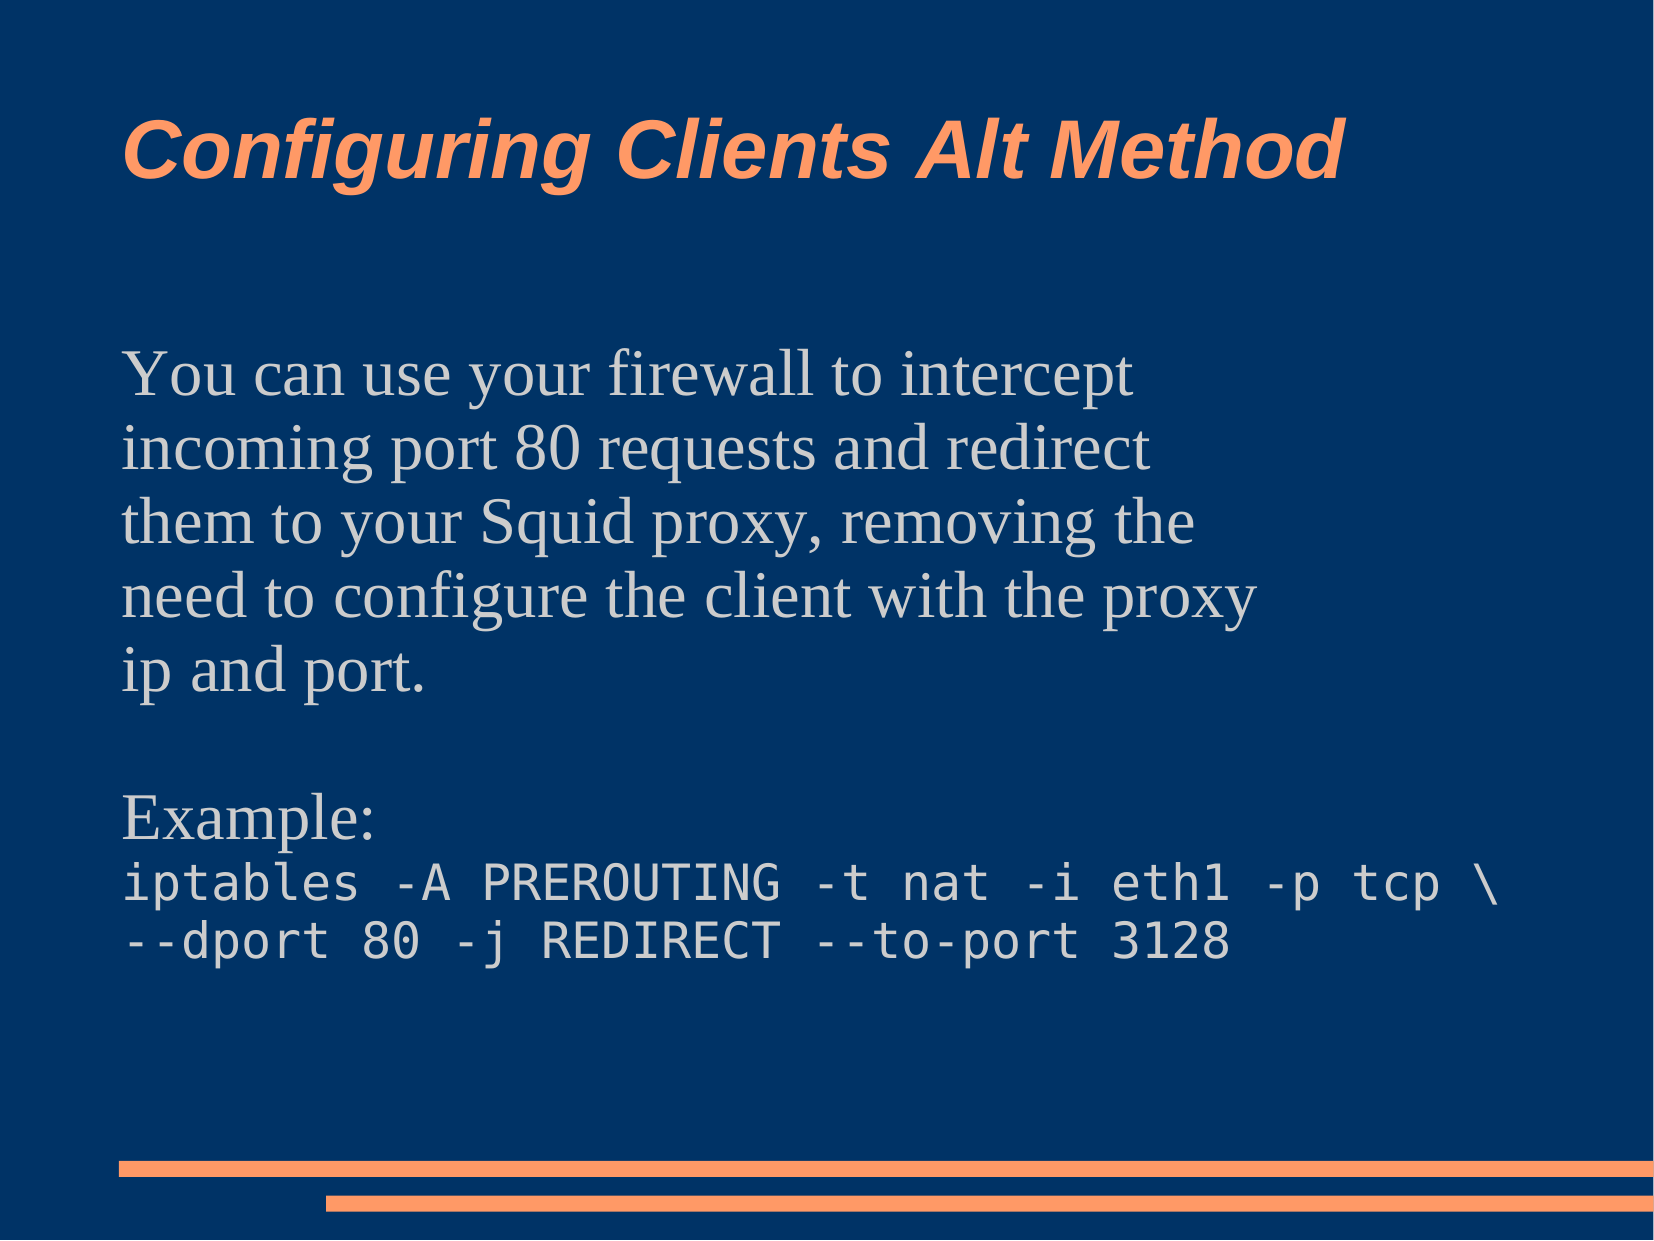

# Configuring Clients Alt Method
You can use your firewall to intercept
incoming port 80 requests and redirect
them to your Squid proxy, removing the
need to configure the client with the proxy
ip and port.
Example:
iptables -A PREROUTING -t nat -i eth1 -p tcp \
--dport 80 -j REDIRECT --to-port 3128